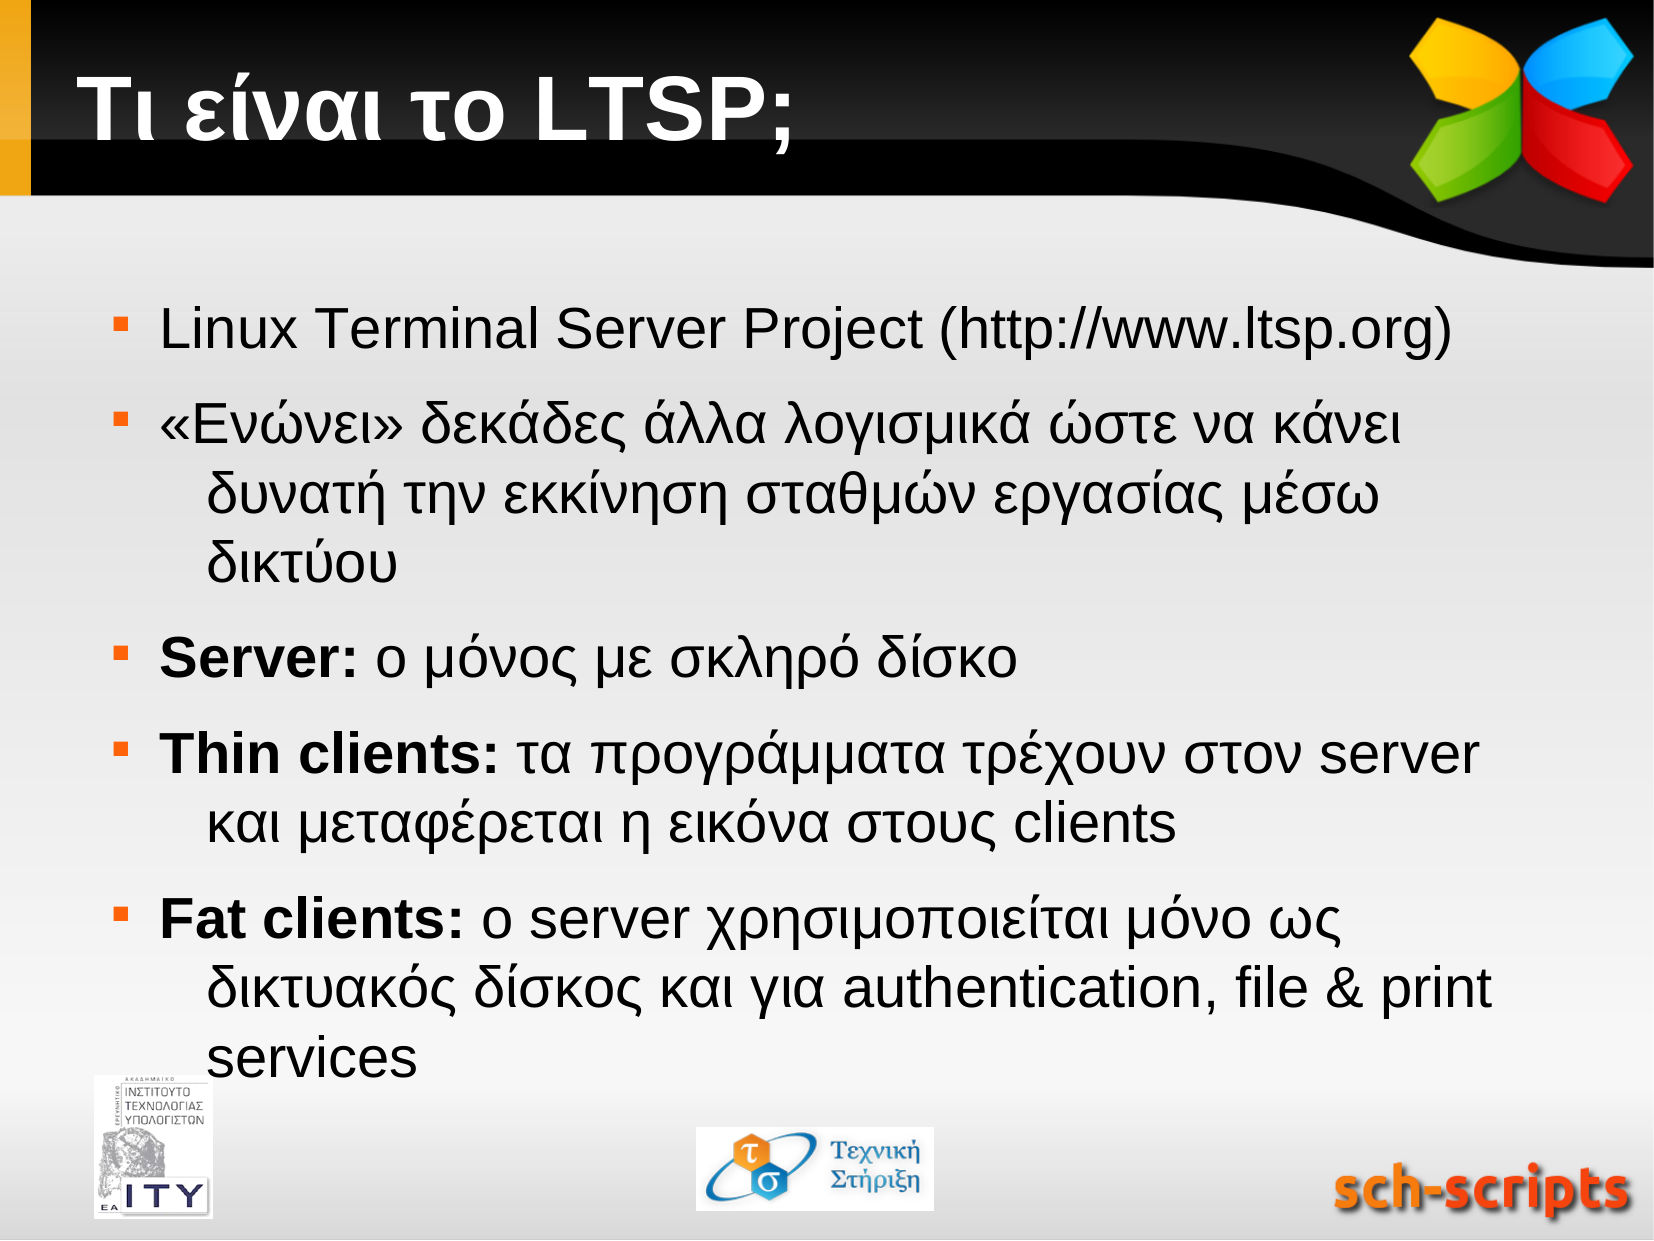

# Τι είναι το LTSP;
Linux Terminal Server Project (http://www.ltsp.org)
«Ενώνει» δεκάδες άλλα λογισμικά ώστε να κάνει δυνατή την εκκίνηση σταθμών εργασίας μέσω δικτύου
Server: ο μόνος με σκληρό δίσκο
Thin clients: τα προγράμματα τρέχουν στον server και μεταφέρεται η εικόνα στους clients
Fat clients: ο server χρησιμοποιείται μόνο ως δικτυακός δίσκος και για authentication, file & print services